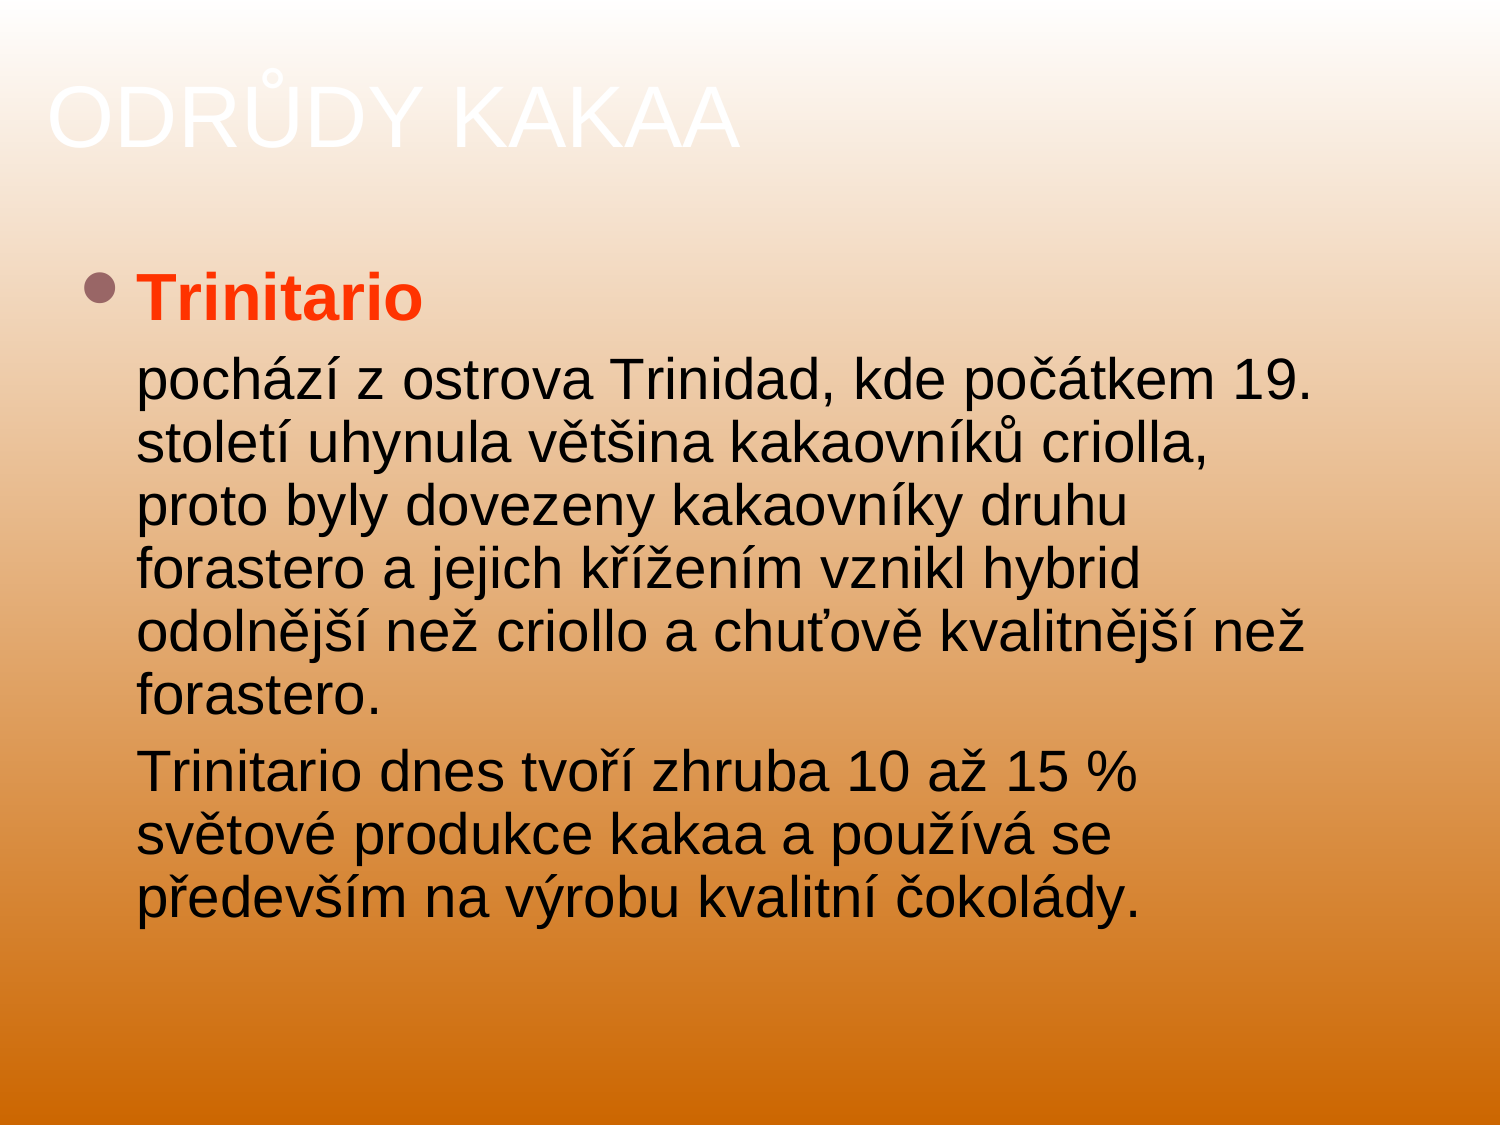

# ODRŮDY KAKAA
Trinitario
	pochází z ostrova Trinidad, kde počátkem 19. století uhynula většina kakaovníků criolla, proto byly dovezeny kakaovníky druhu forastero a jejich křížením vznikl hybrid odolnější než criollo a chuťově kvalitnější než forastero.
	Trinitario dnes tvoří zhruba 10 až 15 % světové produkce kakaa a používá se především na výrobu kvalitní čokolády.